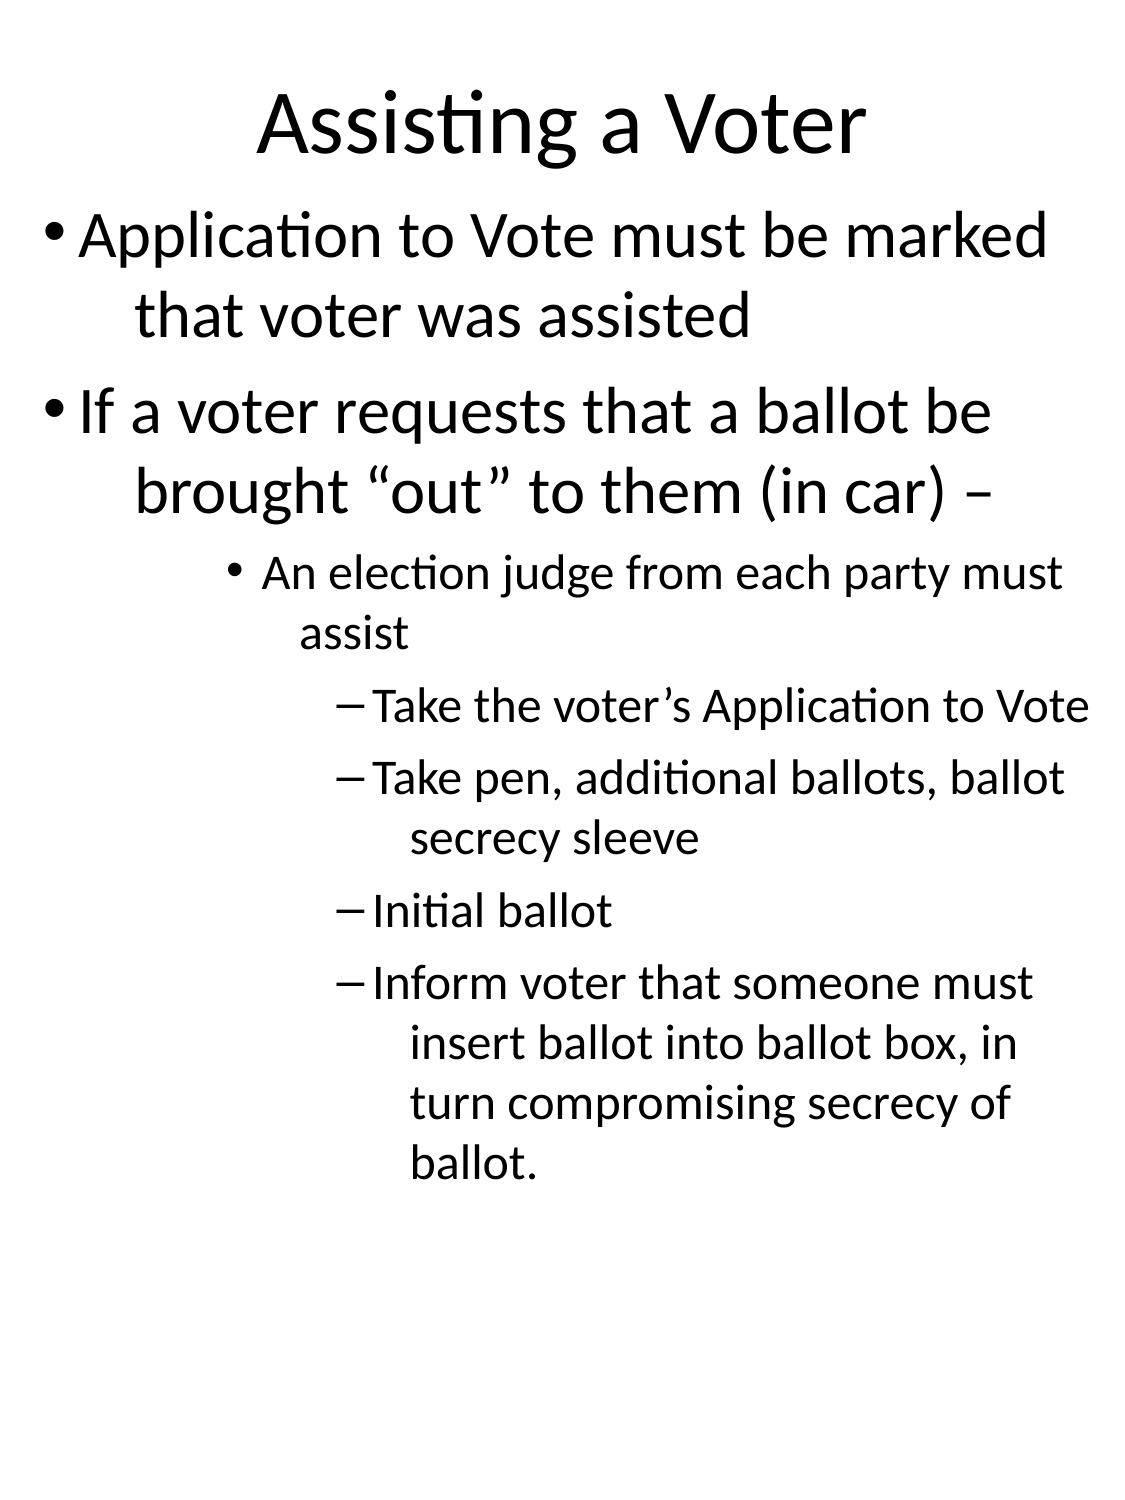

Assisting a Voter
Application to Vote must be marked that voter was assisted
If a voter requests that a ballot be brought “out” to them (in car) –
An election judge from each party must assist
Take the voter’s Application to Vote
Take pen, additional ballots, ballot secrecy sleeve
Initial ballot
Inform voter that someone must insert ballot into ballot box, in turn compromising secrecy of ballot.